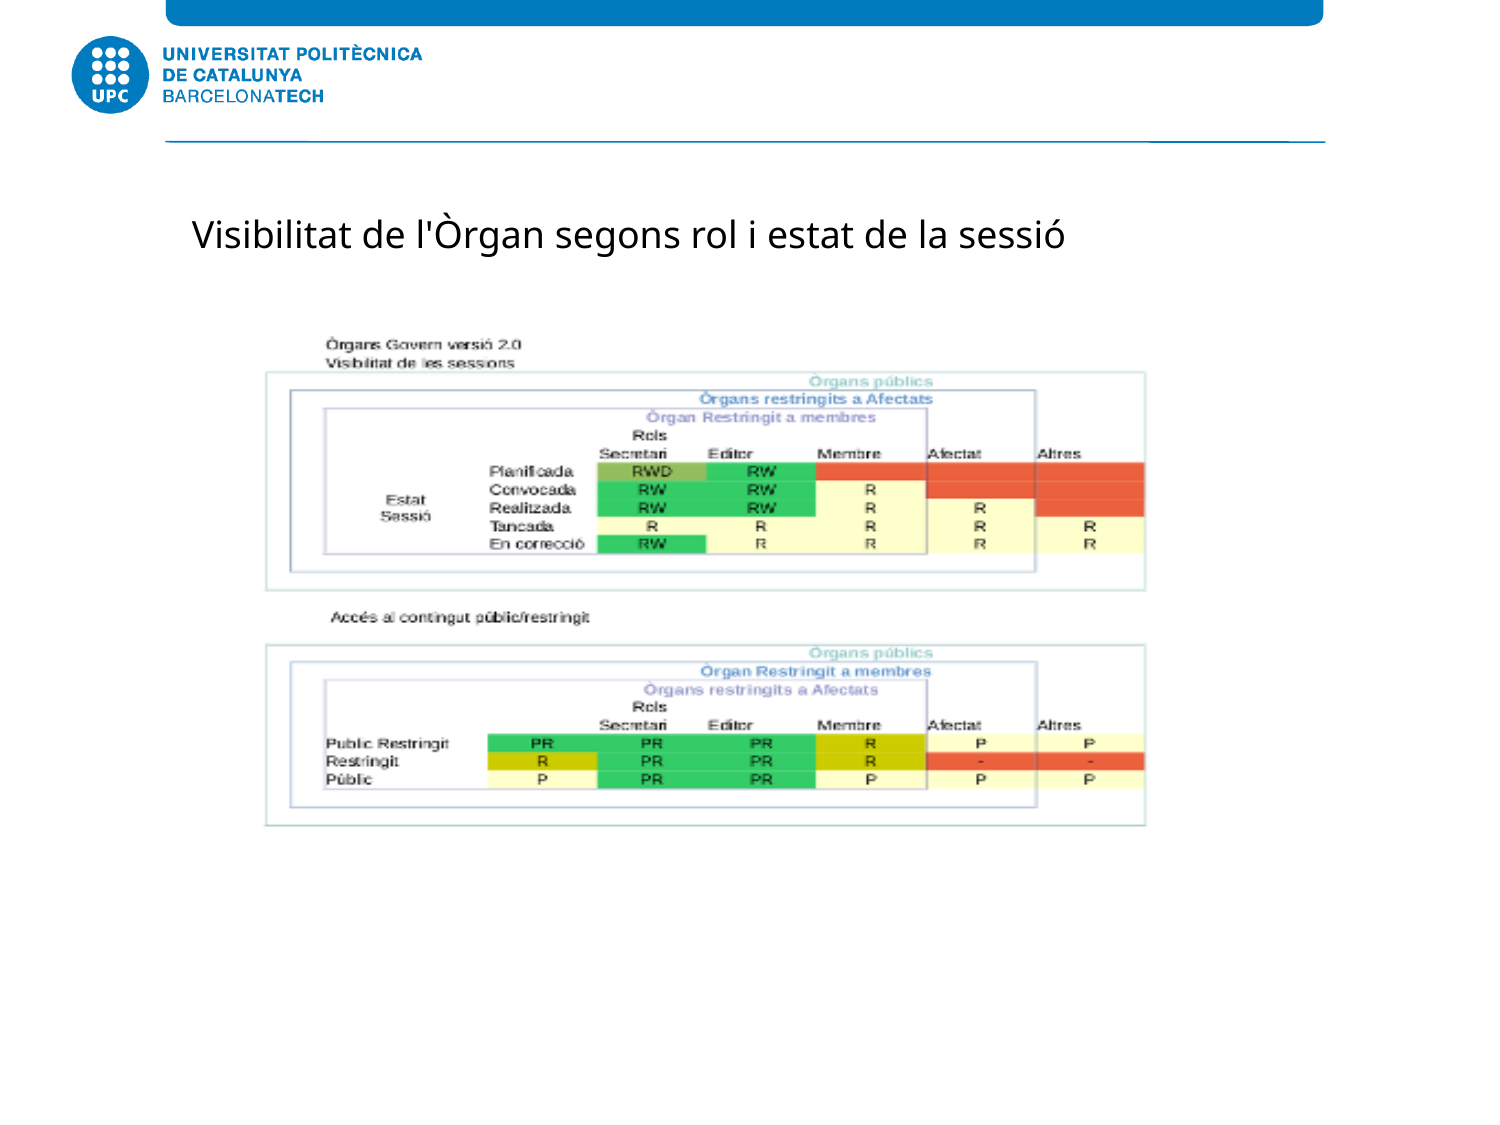

#
Visibilitat de l'Òrgan segons rol i estat de la sessió